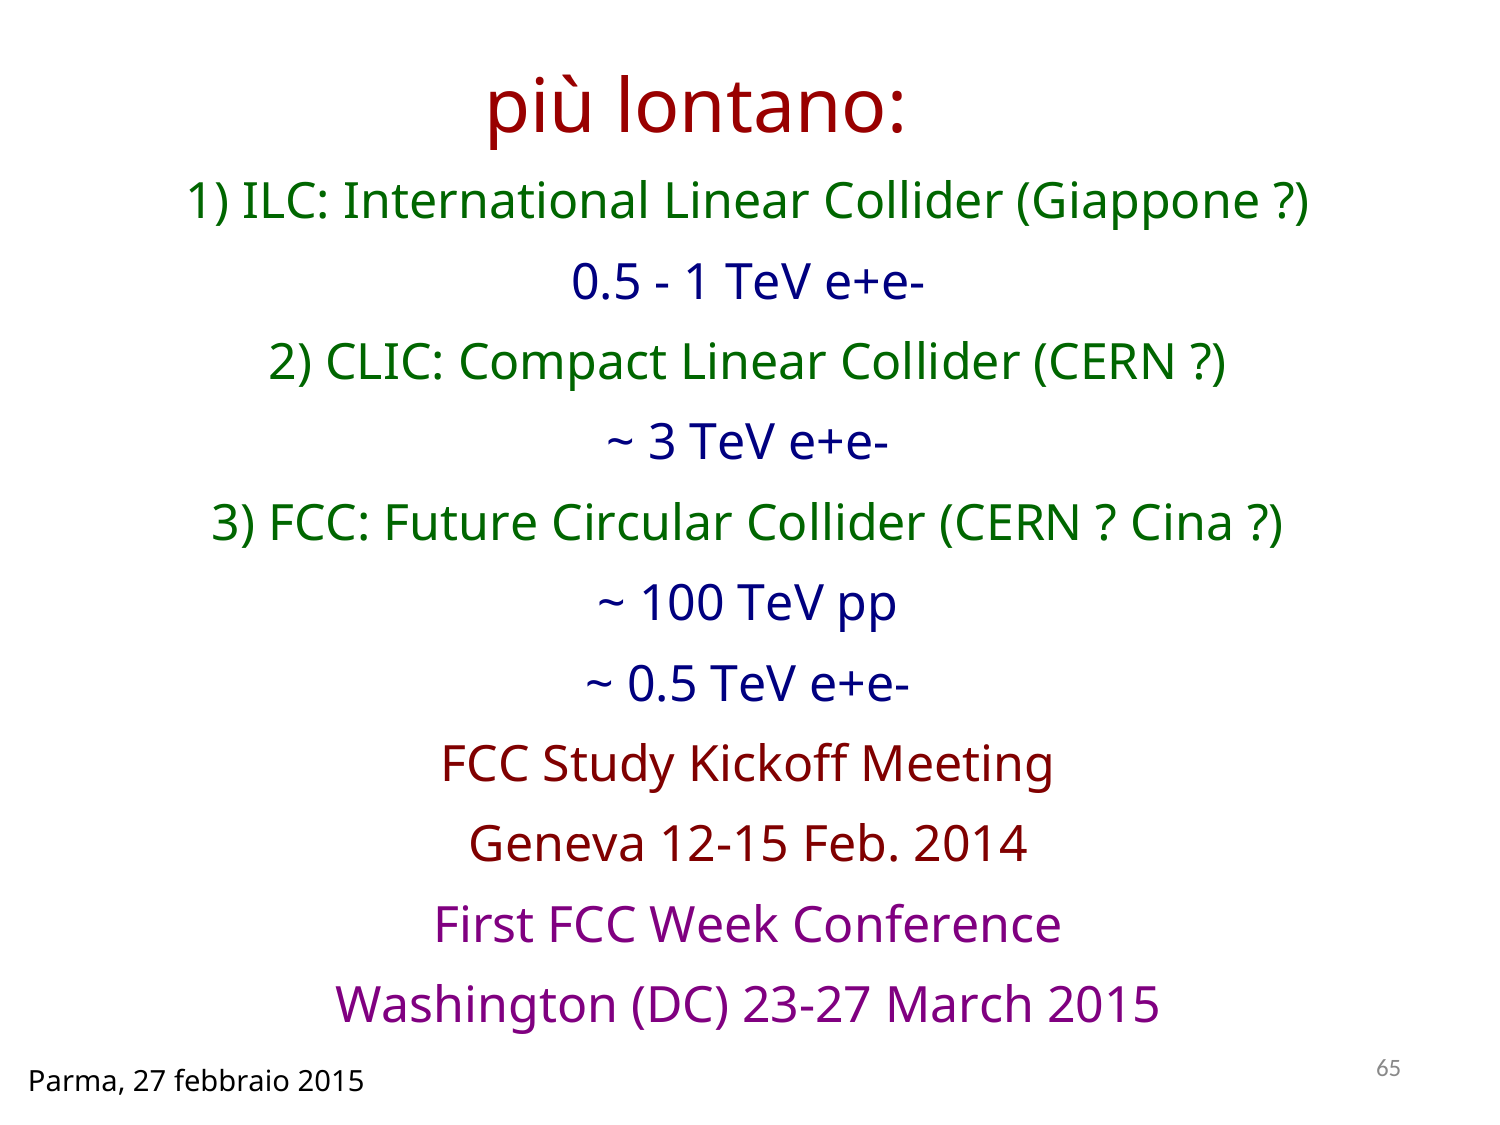

# più lontano:
1) ILC: International Linear Collider (Giappone ?)
0.5 - 1 TeV e+e-
2) CLIC: Compact Linear Collider (CERN ?)
~ 3 TeV e+e-
3) FCC: Future Circular Collider (CERN ? Cina ?)
~ 100 TeV pp
~ 0.5 TeV e+e-
FCC Study Kickoff Meeting
Geneva 12-15 Feb. 2014
First FCC Week Conference
Washington (DC) 23-27 March 2015
12-15 February 2014 University of Geneva
65